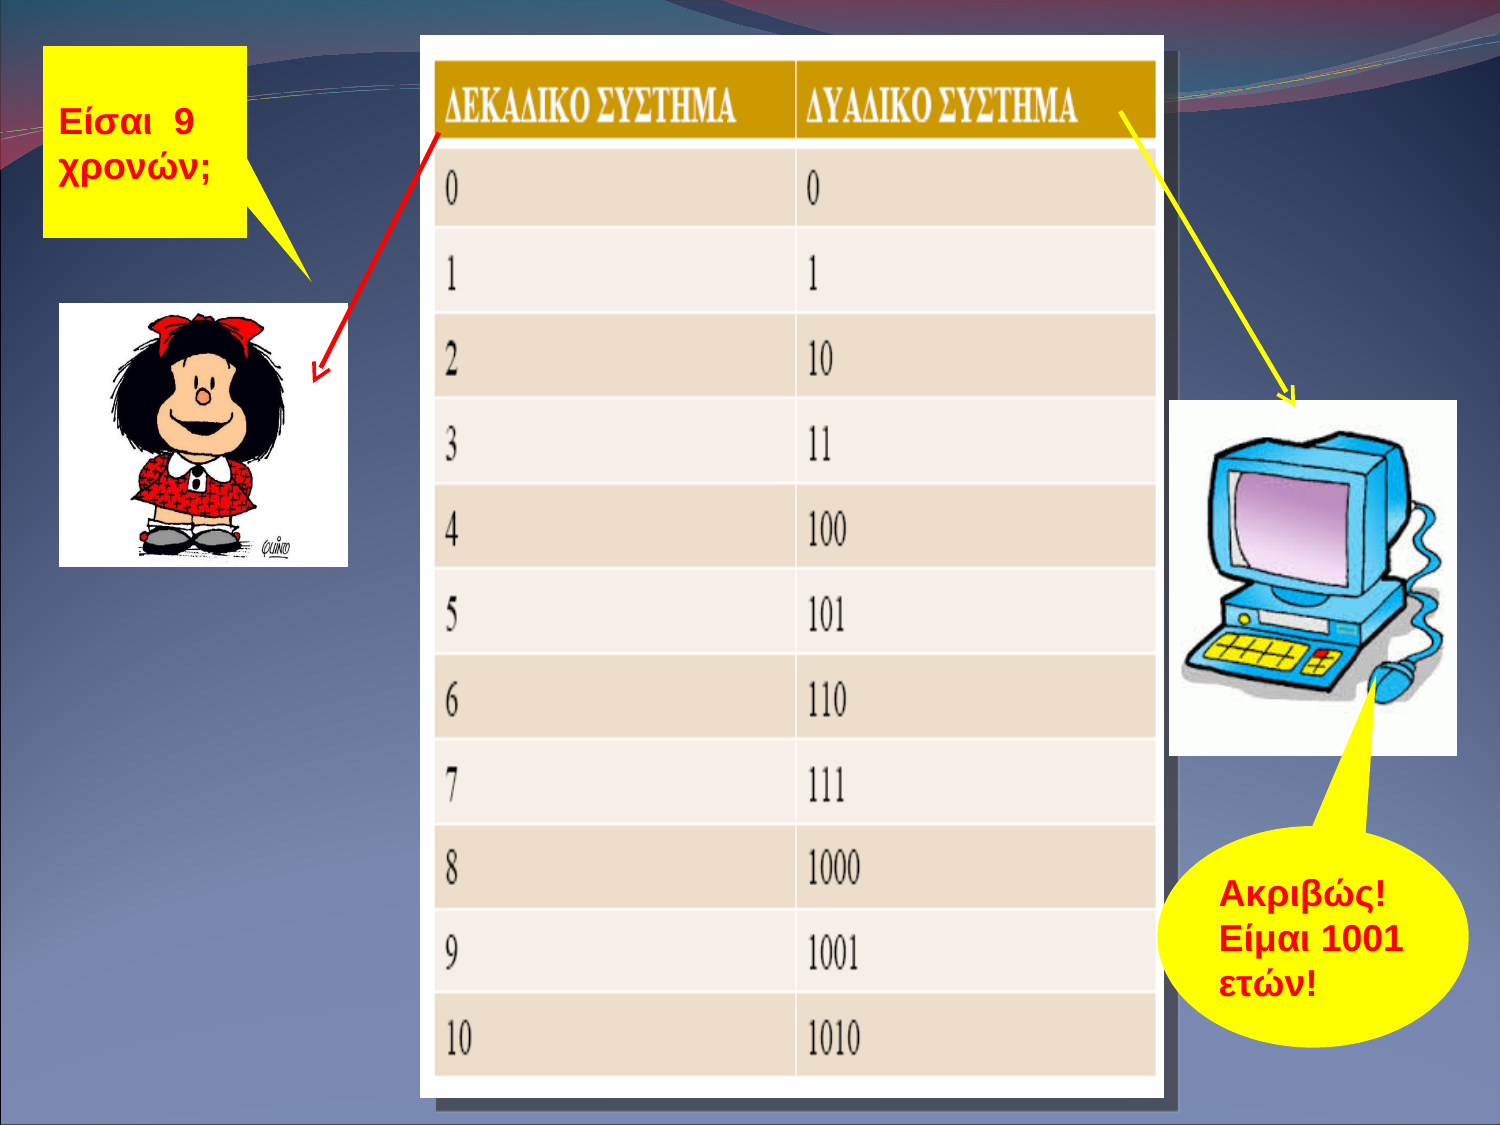

Είσαι 9 χρονών;
Ακριβώς! Είμαι 1001 ετών!